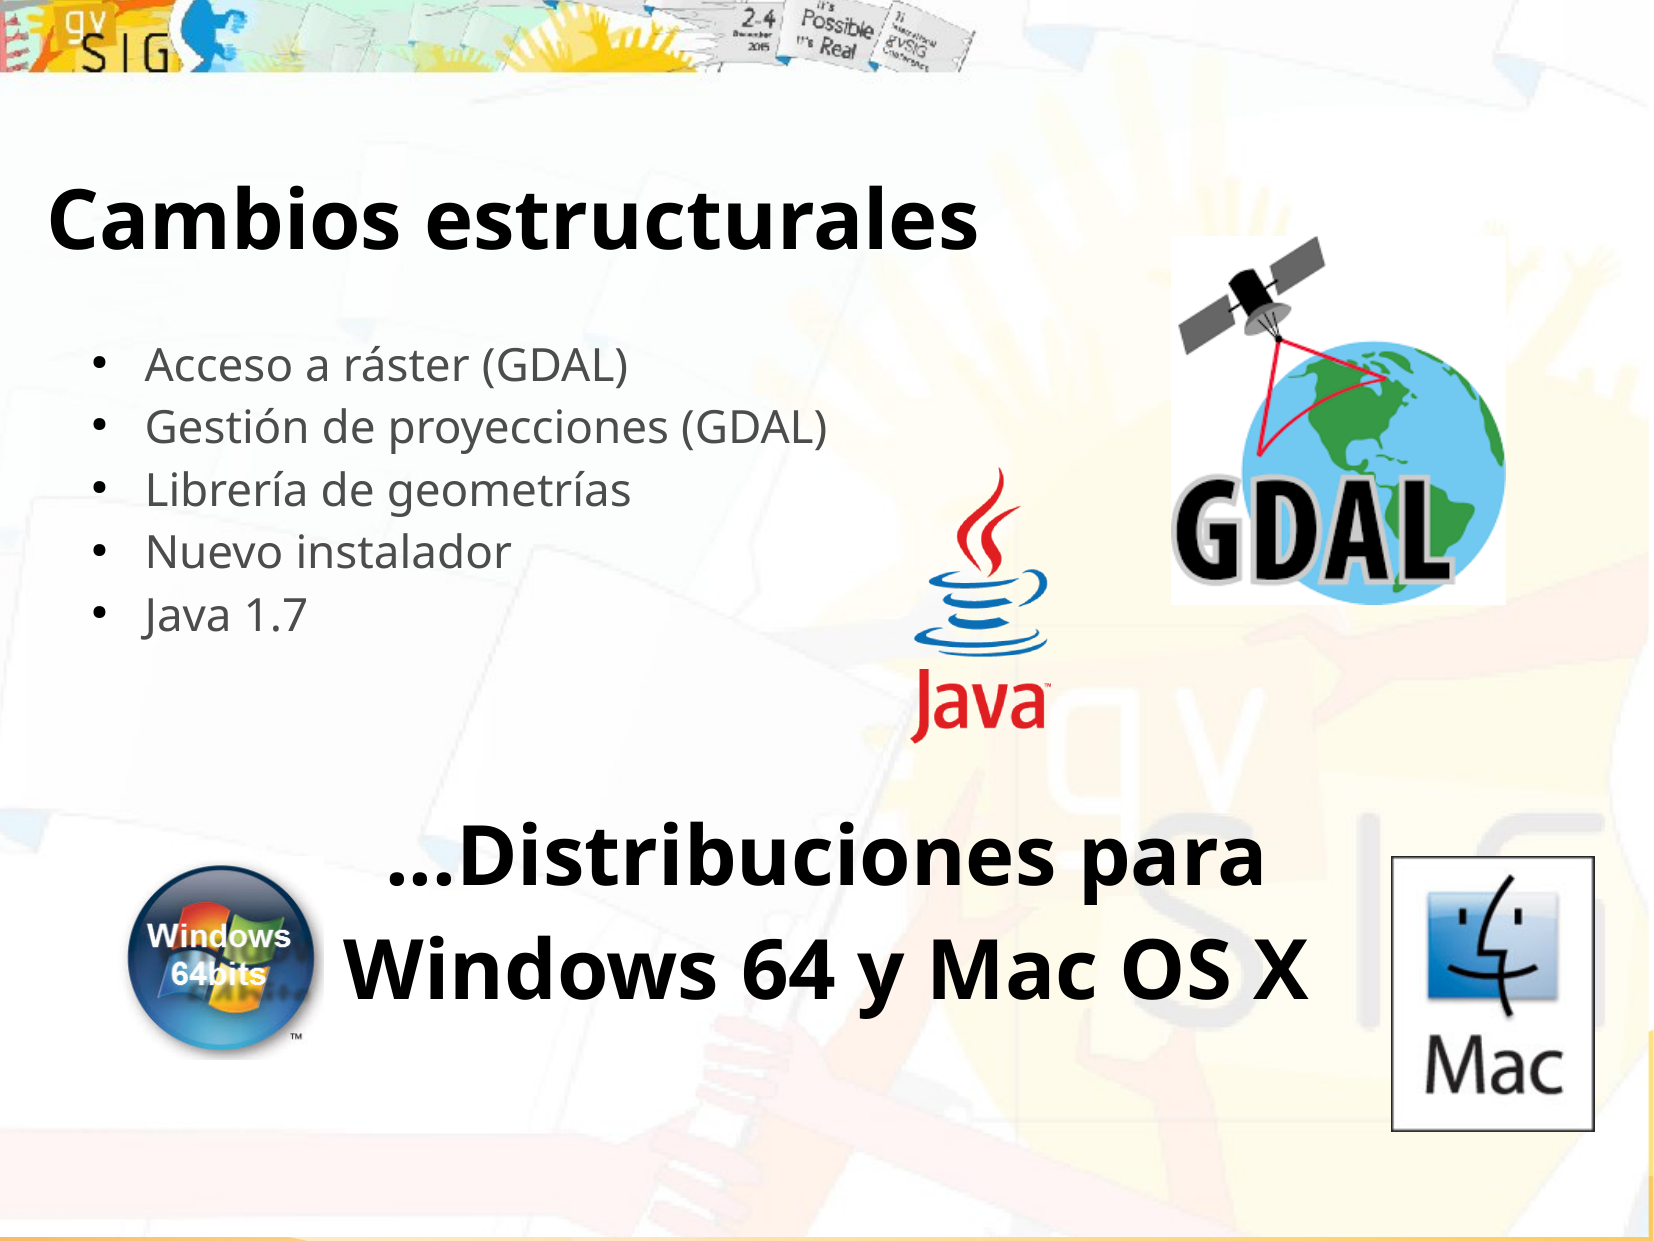

# Cambios estructurales
Acceso a ráster (GDAL)
Gestión de proyecciones (GDAL)
Librería de geometrías
Nuevo instalador
Java 1.7
...Distribuciones para Windows 64 y Mac OS X